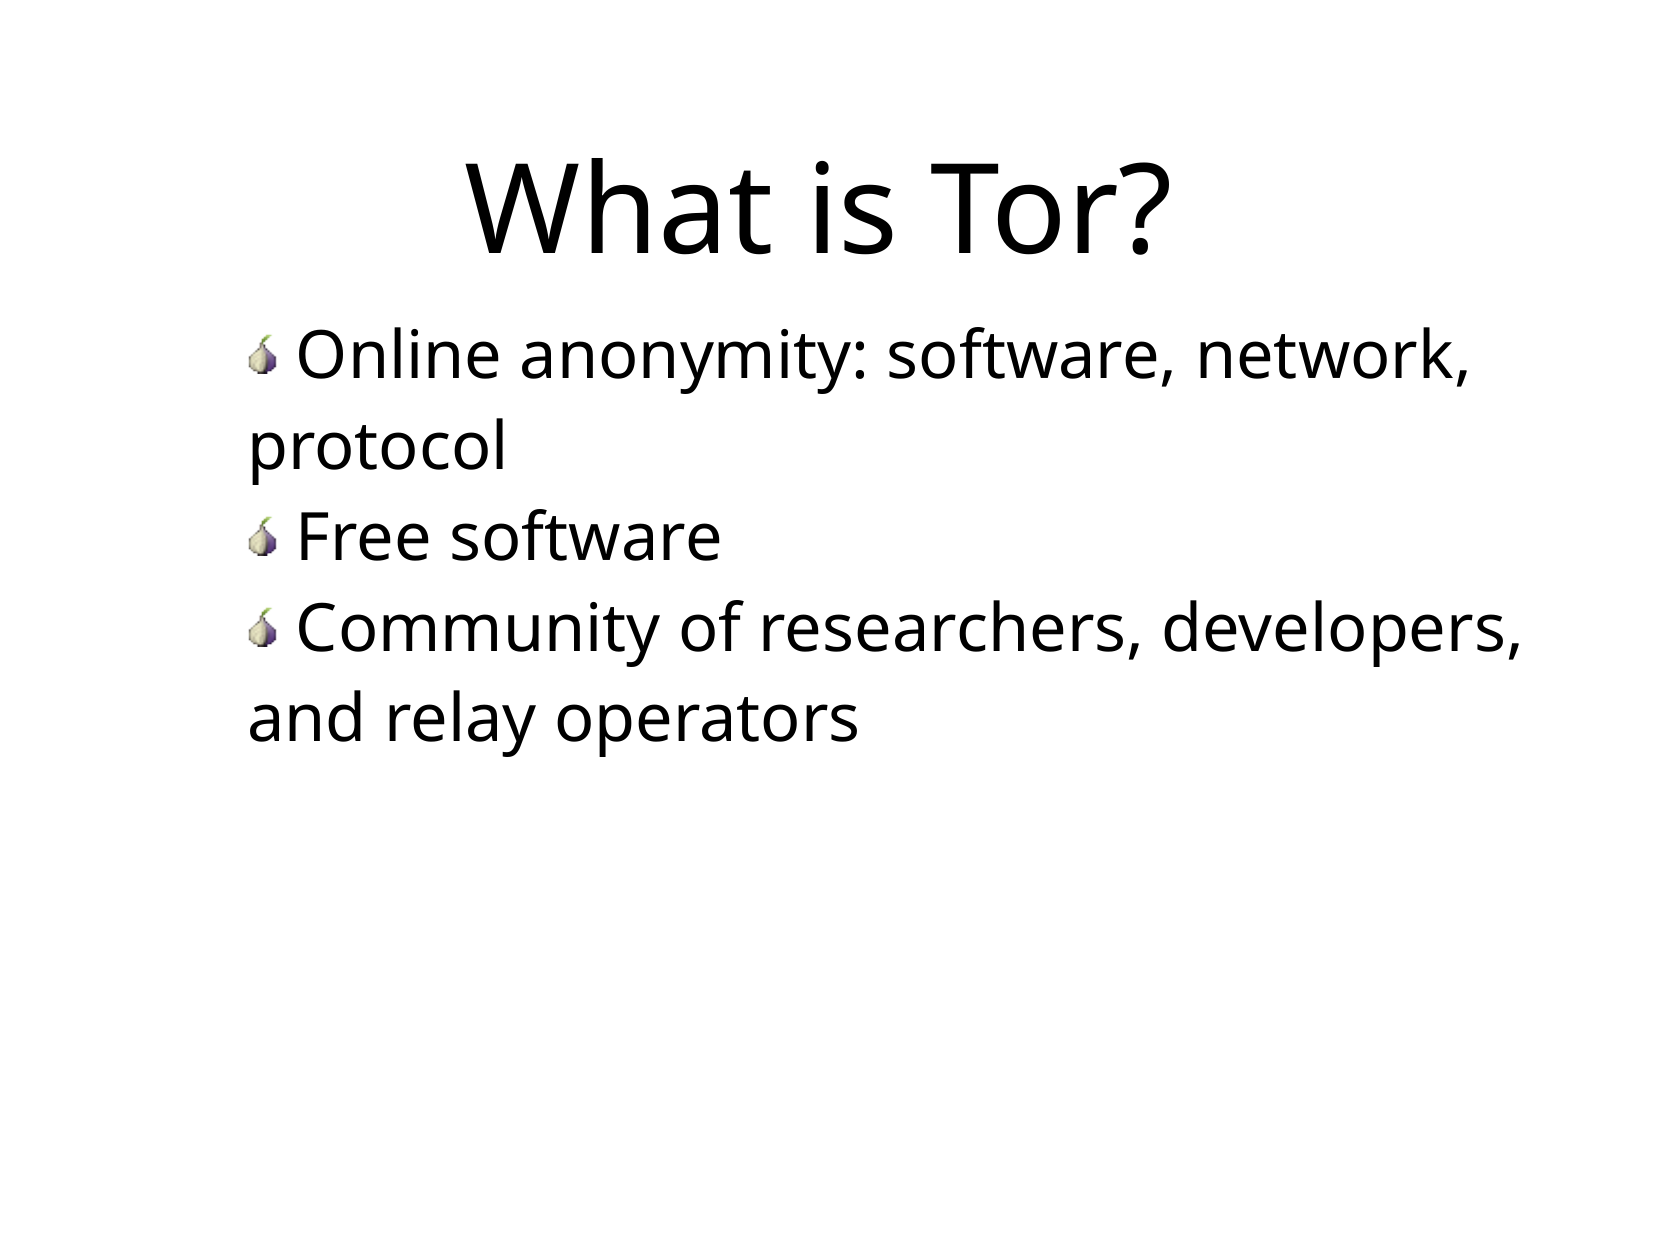

What is Tor?
 Online anonymity: software, network,
protocol
 Free software
 Community of researchers, developers,
and relay operators